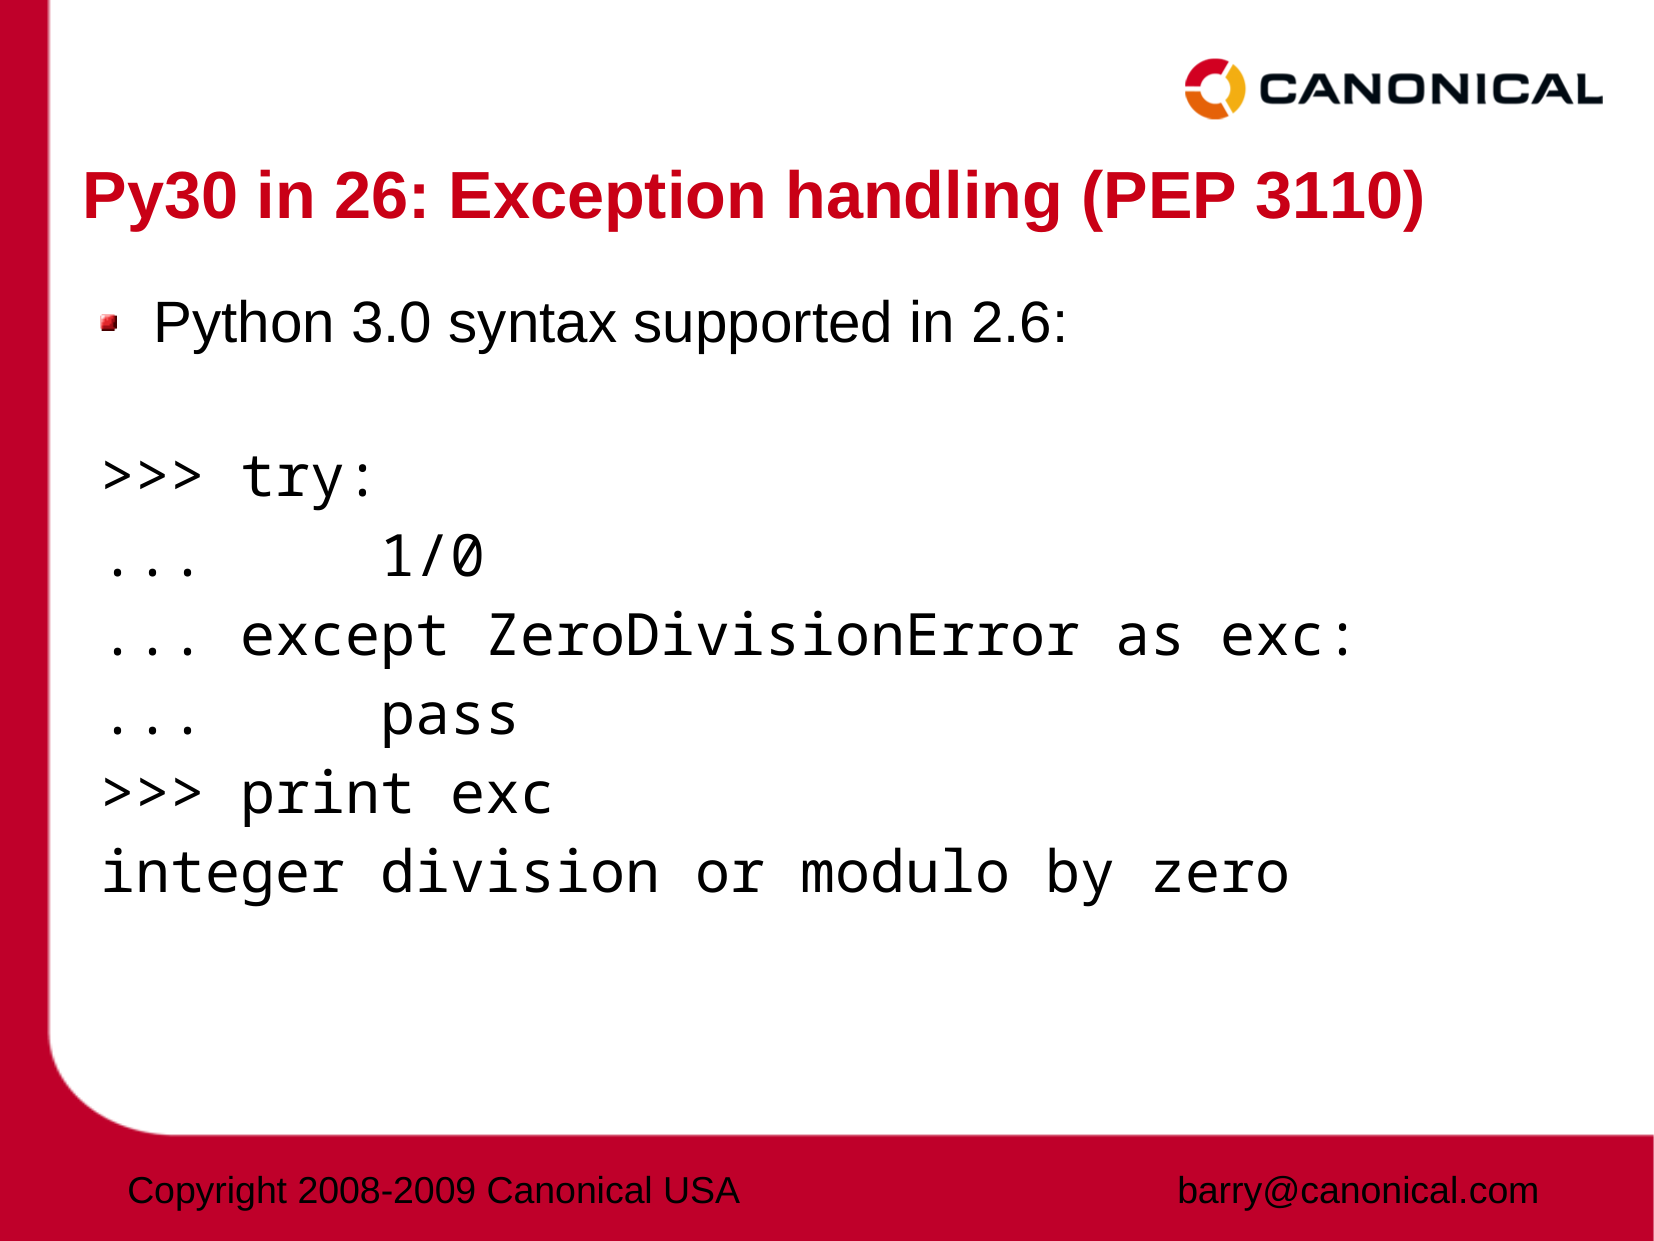

# Py30 in 26: Exception handling (PEP 3110)
Python 3.0 syntax supported in 2.6:
>>> try:
... 1/0
... except ZeroDivisionError as exc:
... pass
>>> print exc
integer division or modulo by zero